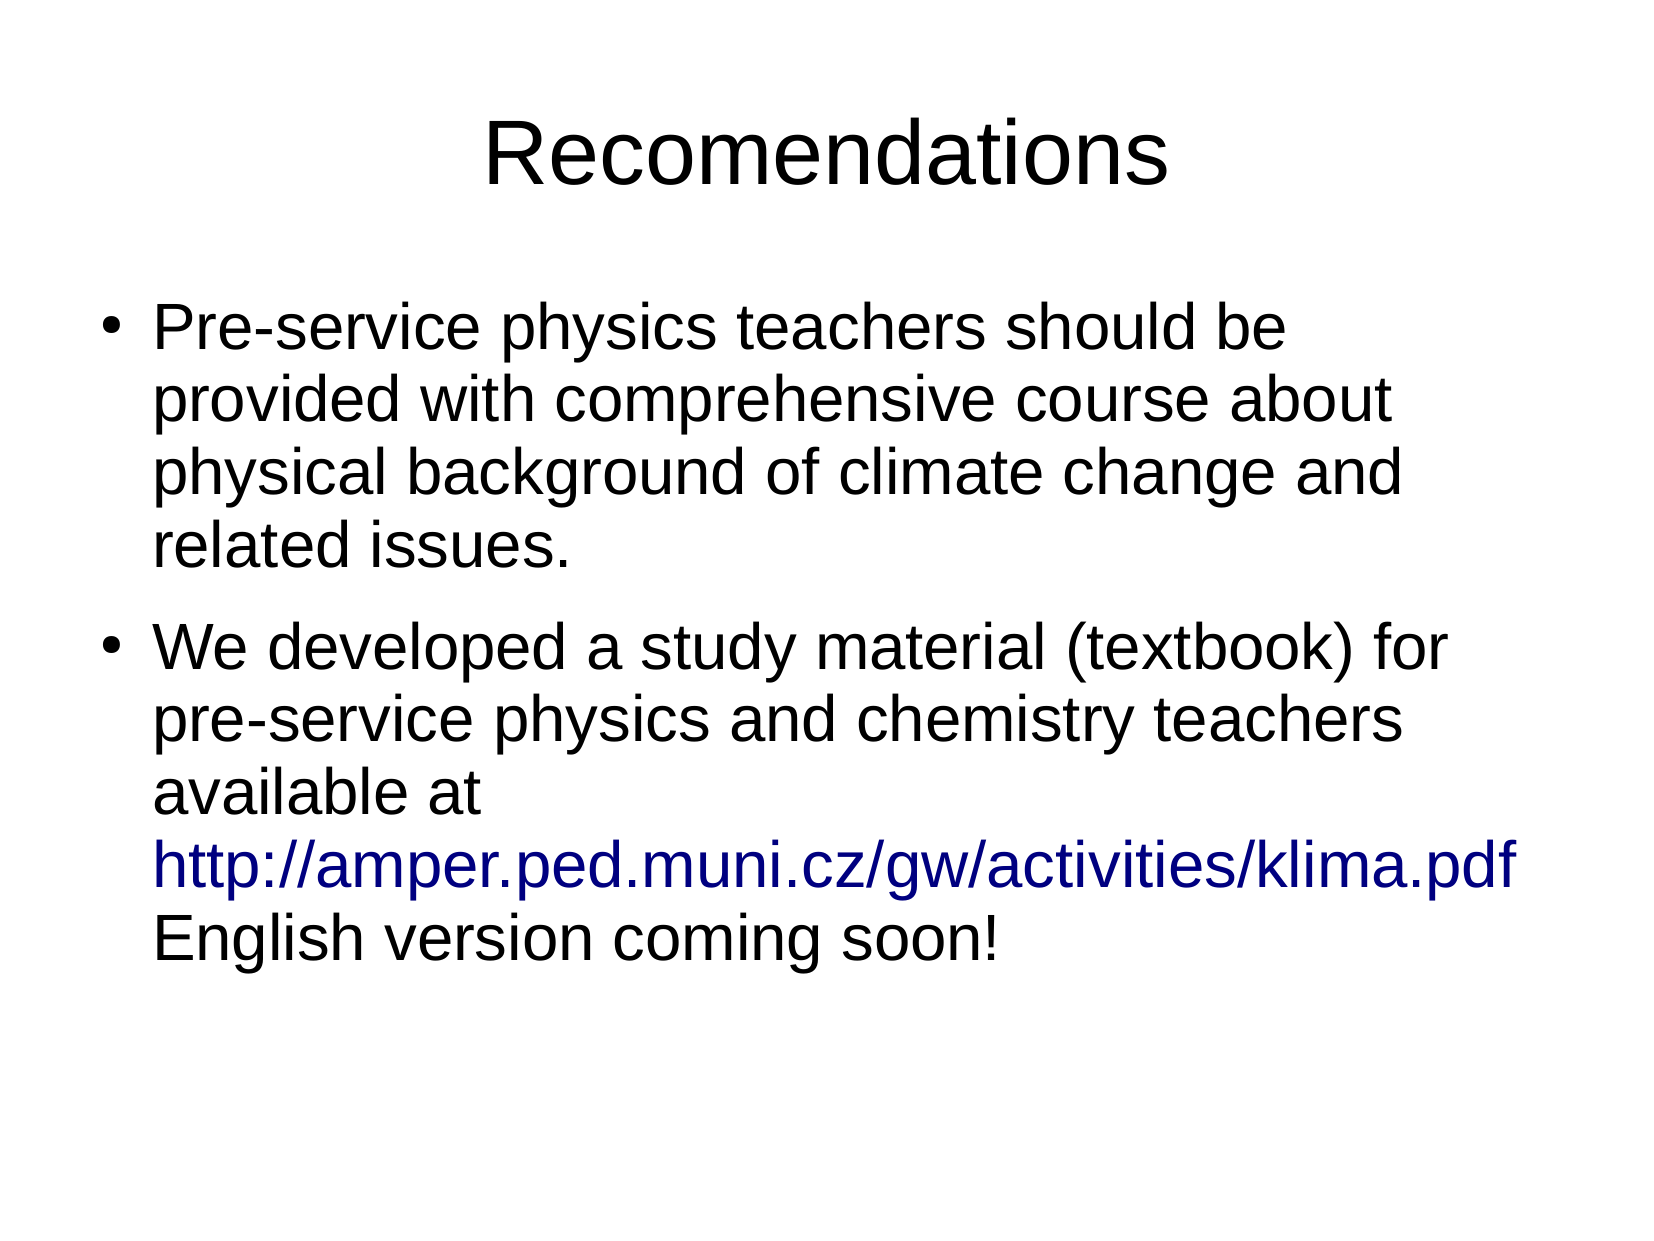

# Recomendations
Pre-service physics teachers should be provided with comprehensive course about physical background of climate change and related issues.
We developed a study material (textbook) for pre-service physics and chemistry teachers available at http://amper.ped.muni.cz/gw/activities/klima.pdf
English version coming soon!